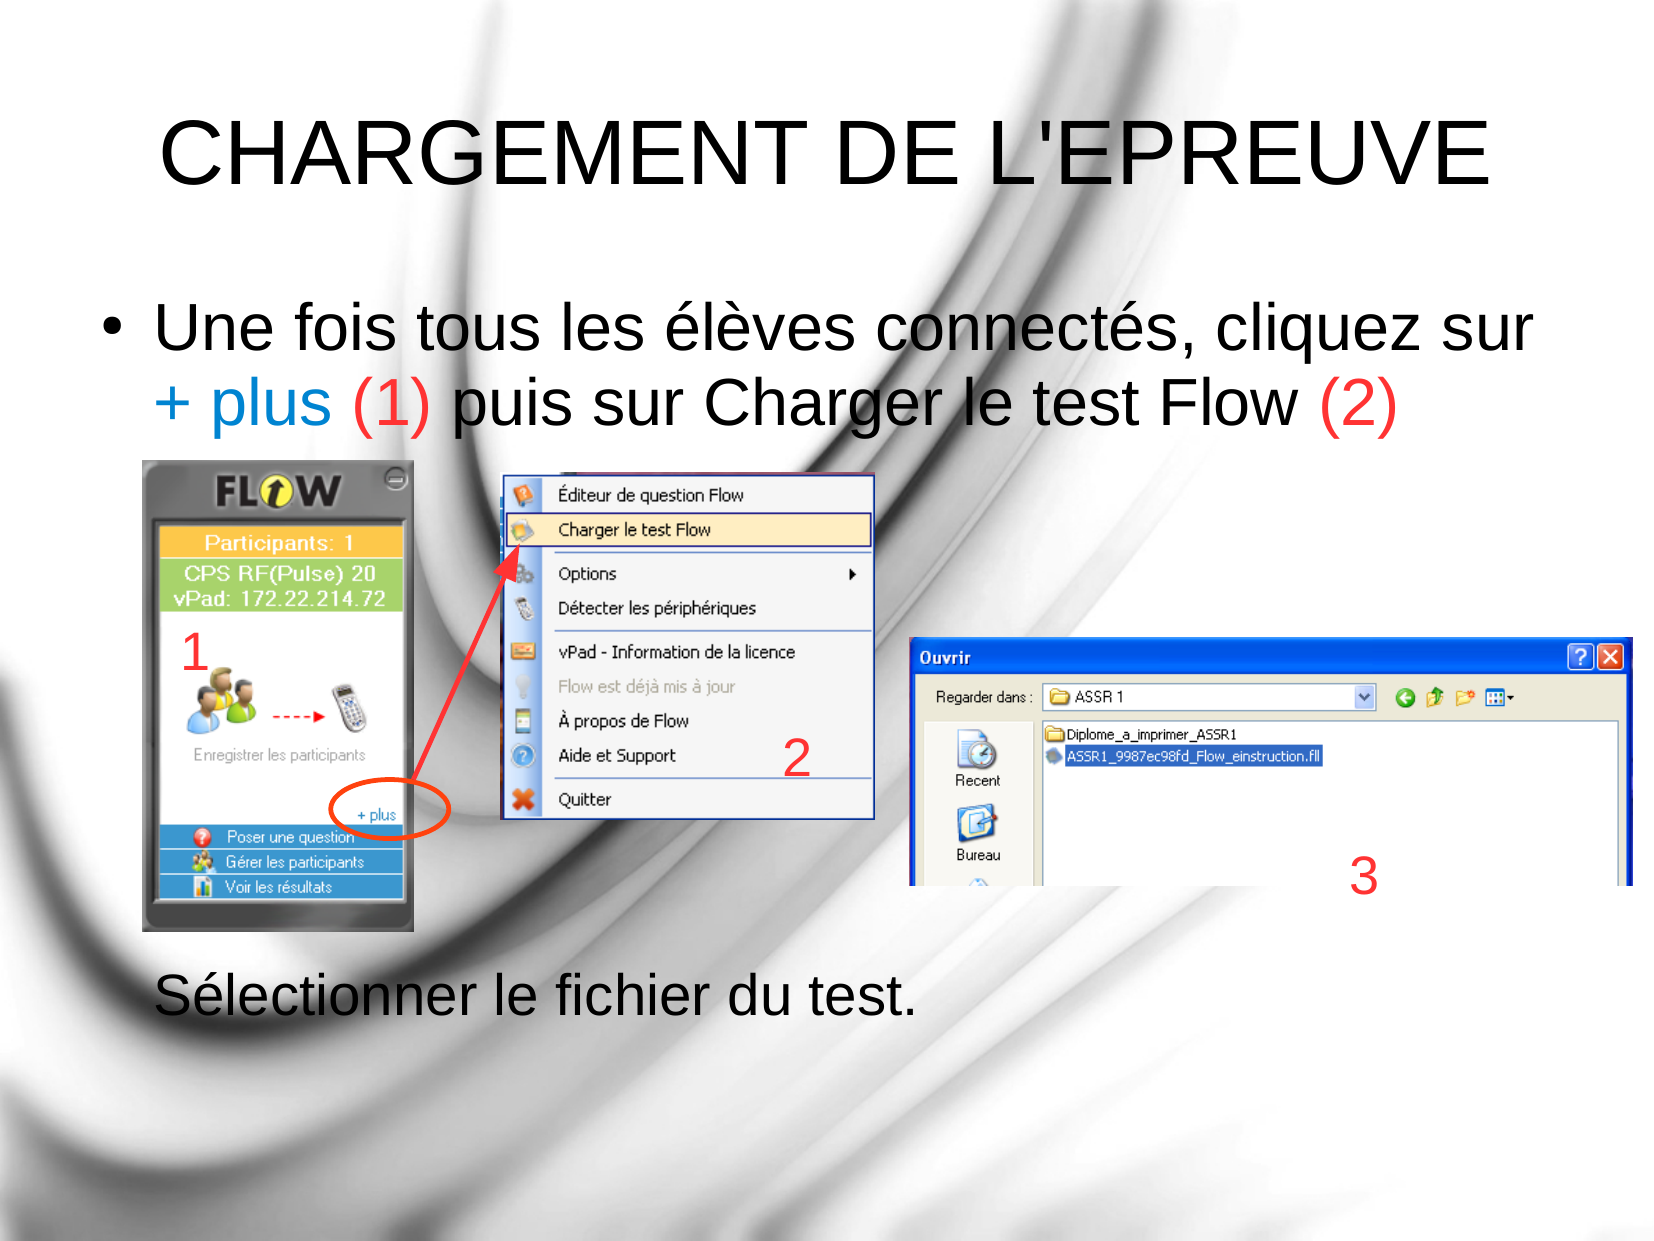

# CHARGEMENT DE L'EPREUVE
Une fois tous les élèves connectés, cliquez sur + plus (1) puis sur Charger le test Flow (2)
Sélectionner le fichier du test.
1
2
3